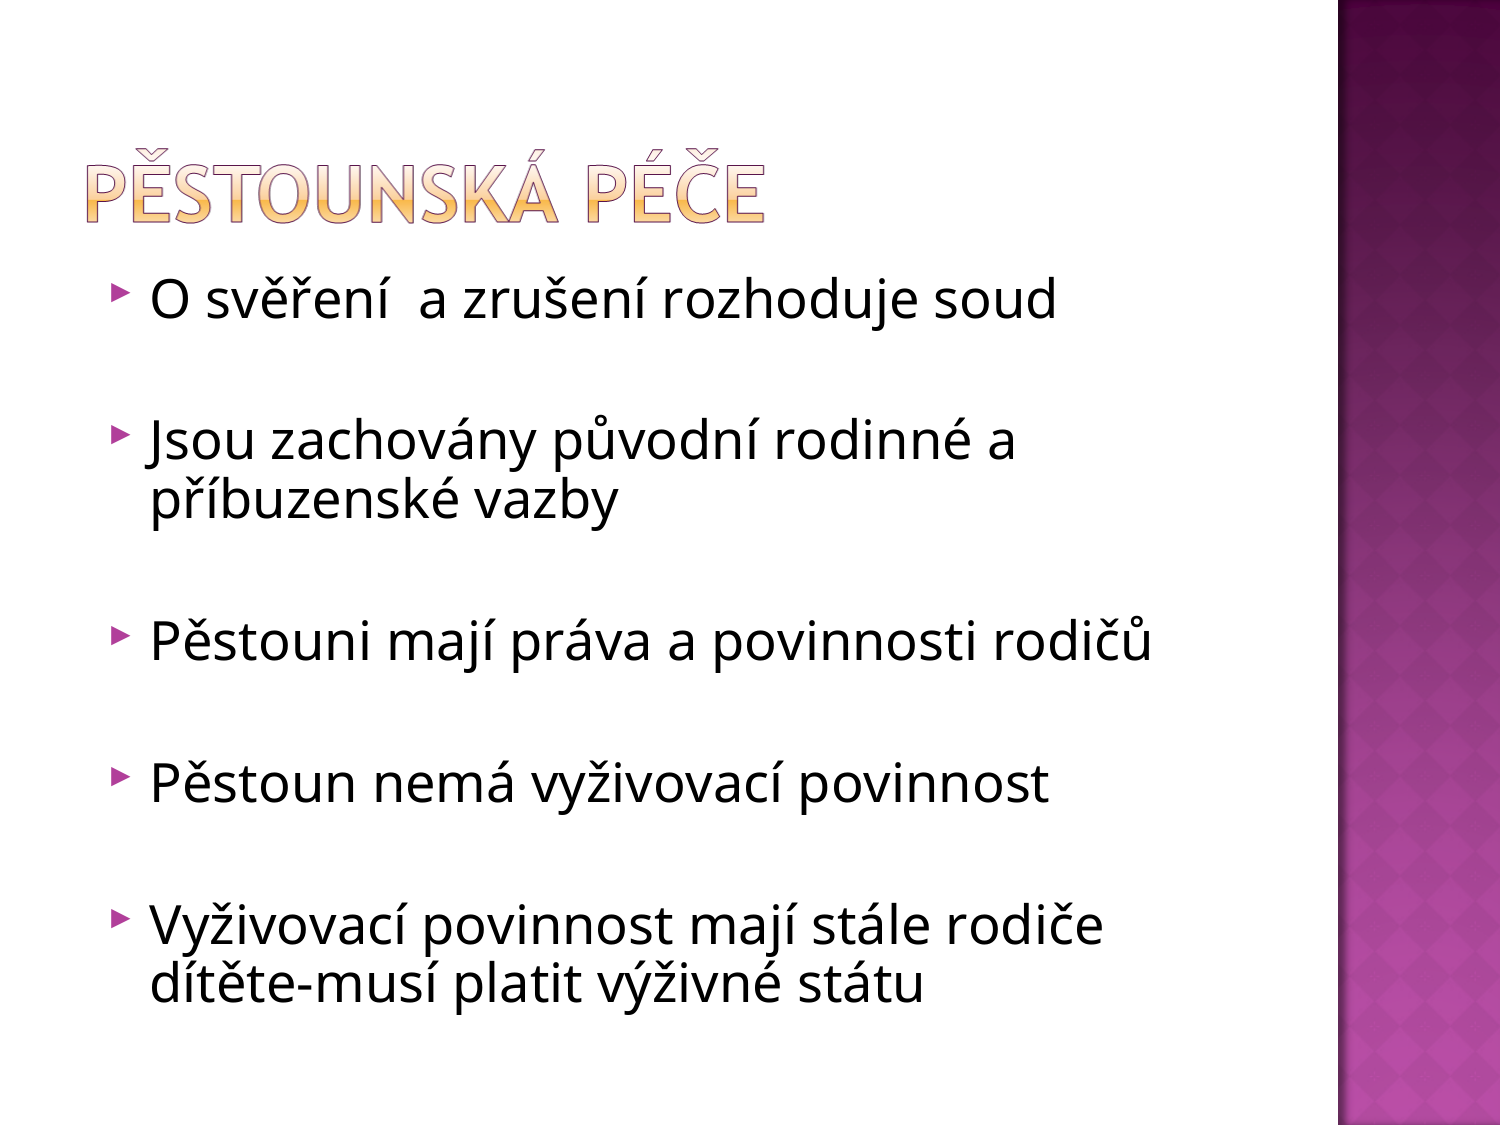

# O svěření a zrušení rozhoduje soud
Jsou zachovány původní rodinné a příbuzenské vazby
Pěstouni mají práva a povinnosti rodičů
Pěstoun nemá vyživovací povinnost
Vyživovací povinnost mají stále rodiče dítěte-musí platit výživné státu